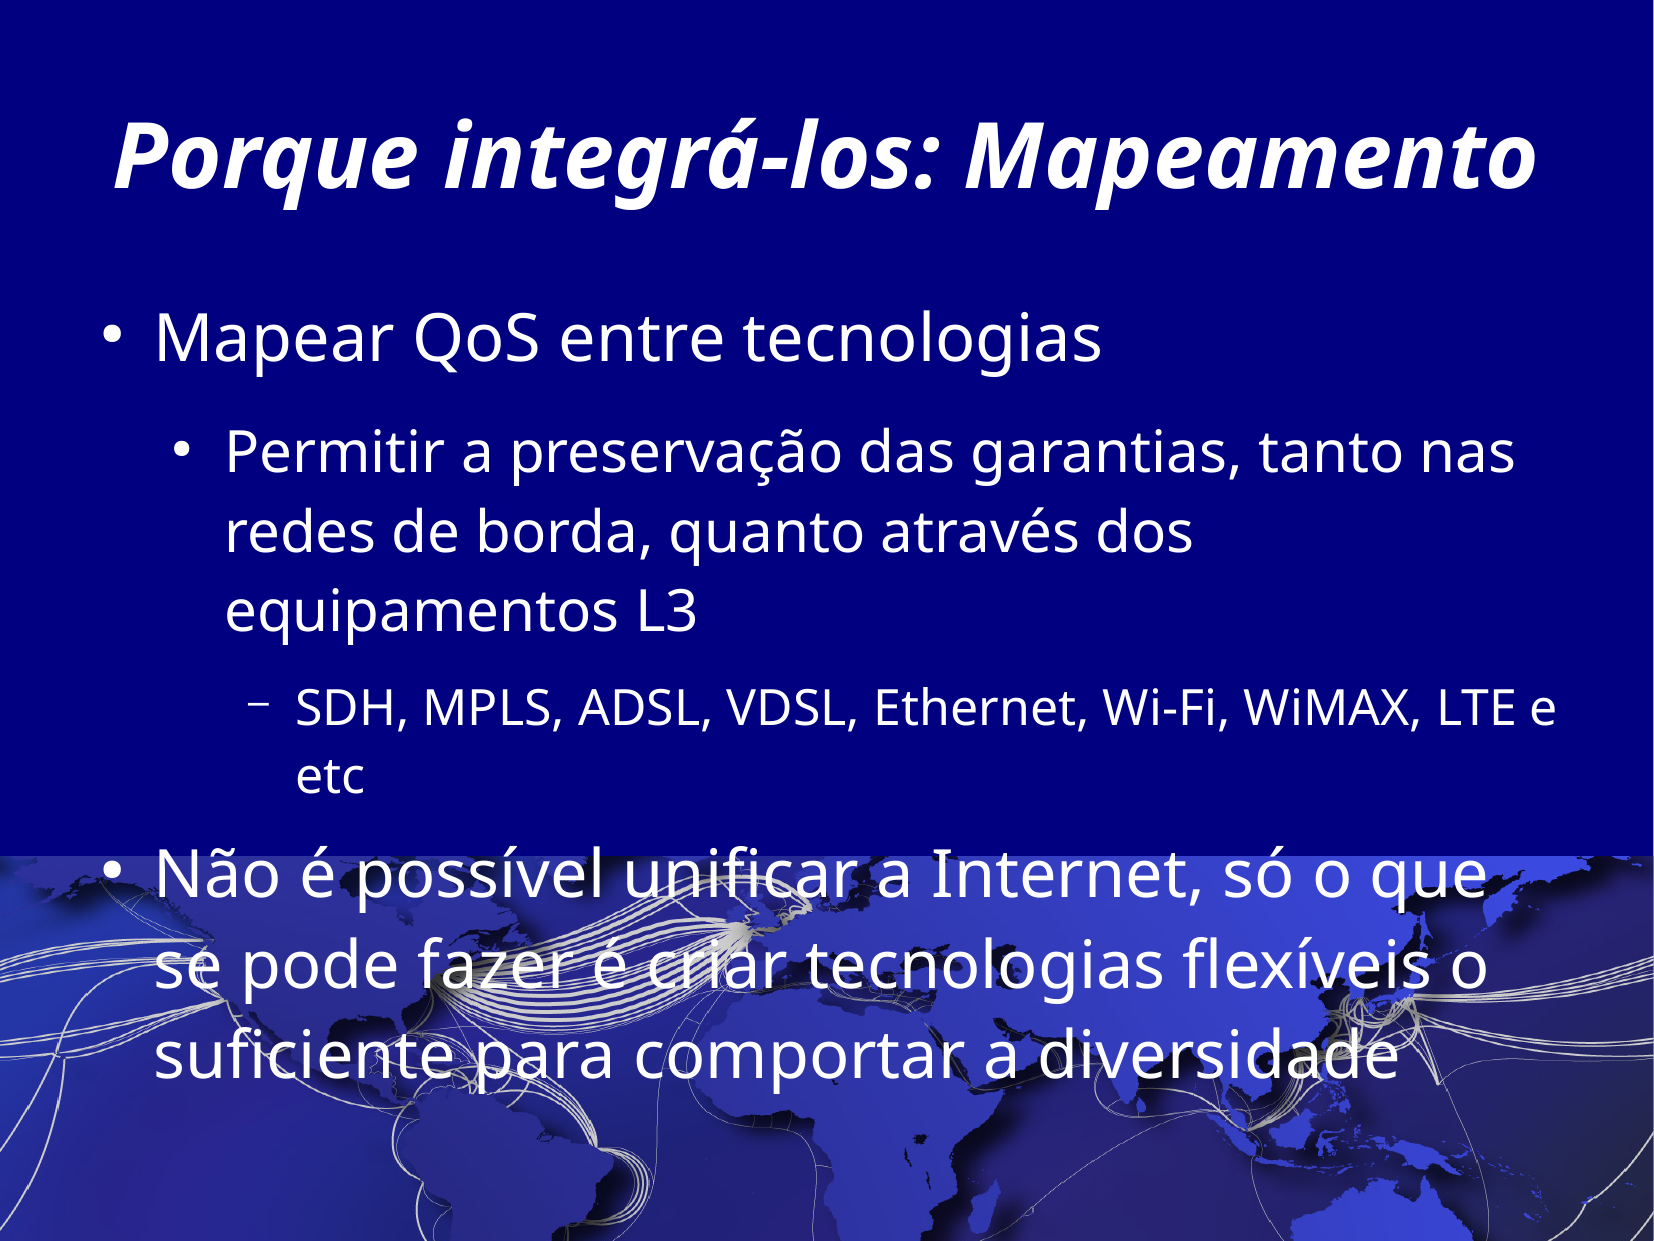

# Porque integrá-los: Mapeamento
Mapear QoS entre tecnologias
Permitir a preservação das garantias, tanto nas redes de borda, quanto através dos equipamentos L3
SDH, MPLS, ADSL, VDSL, Ethernet, Wi-Fi, WiMAX, LTE e etc
Não é possível unificar a Internet, só o que se pode fazer é criar tecnologias flexíveis o suficiente para comportar a diversidade